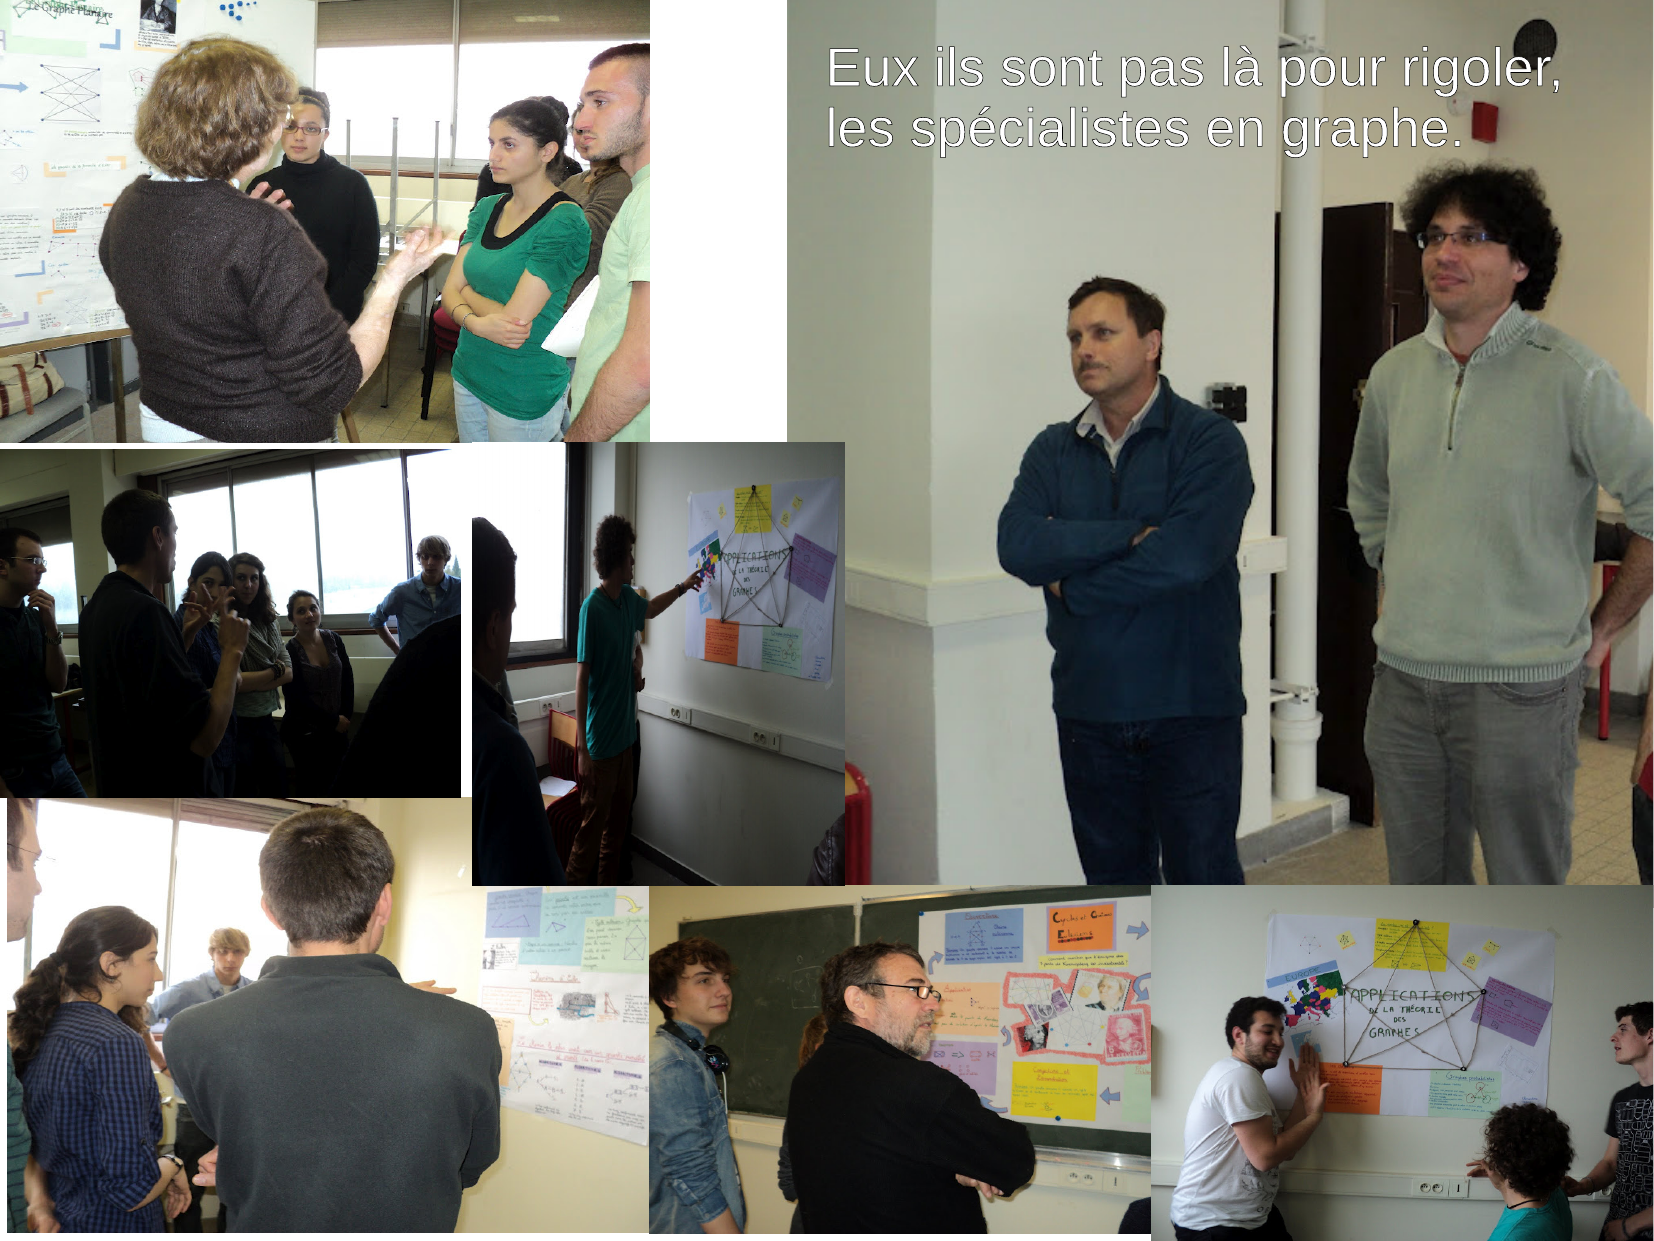

Eux ils sont pas là pour rigoler,
les spécialistes en graphe.